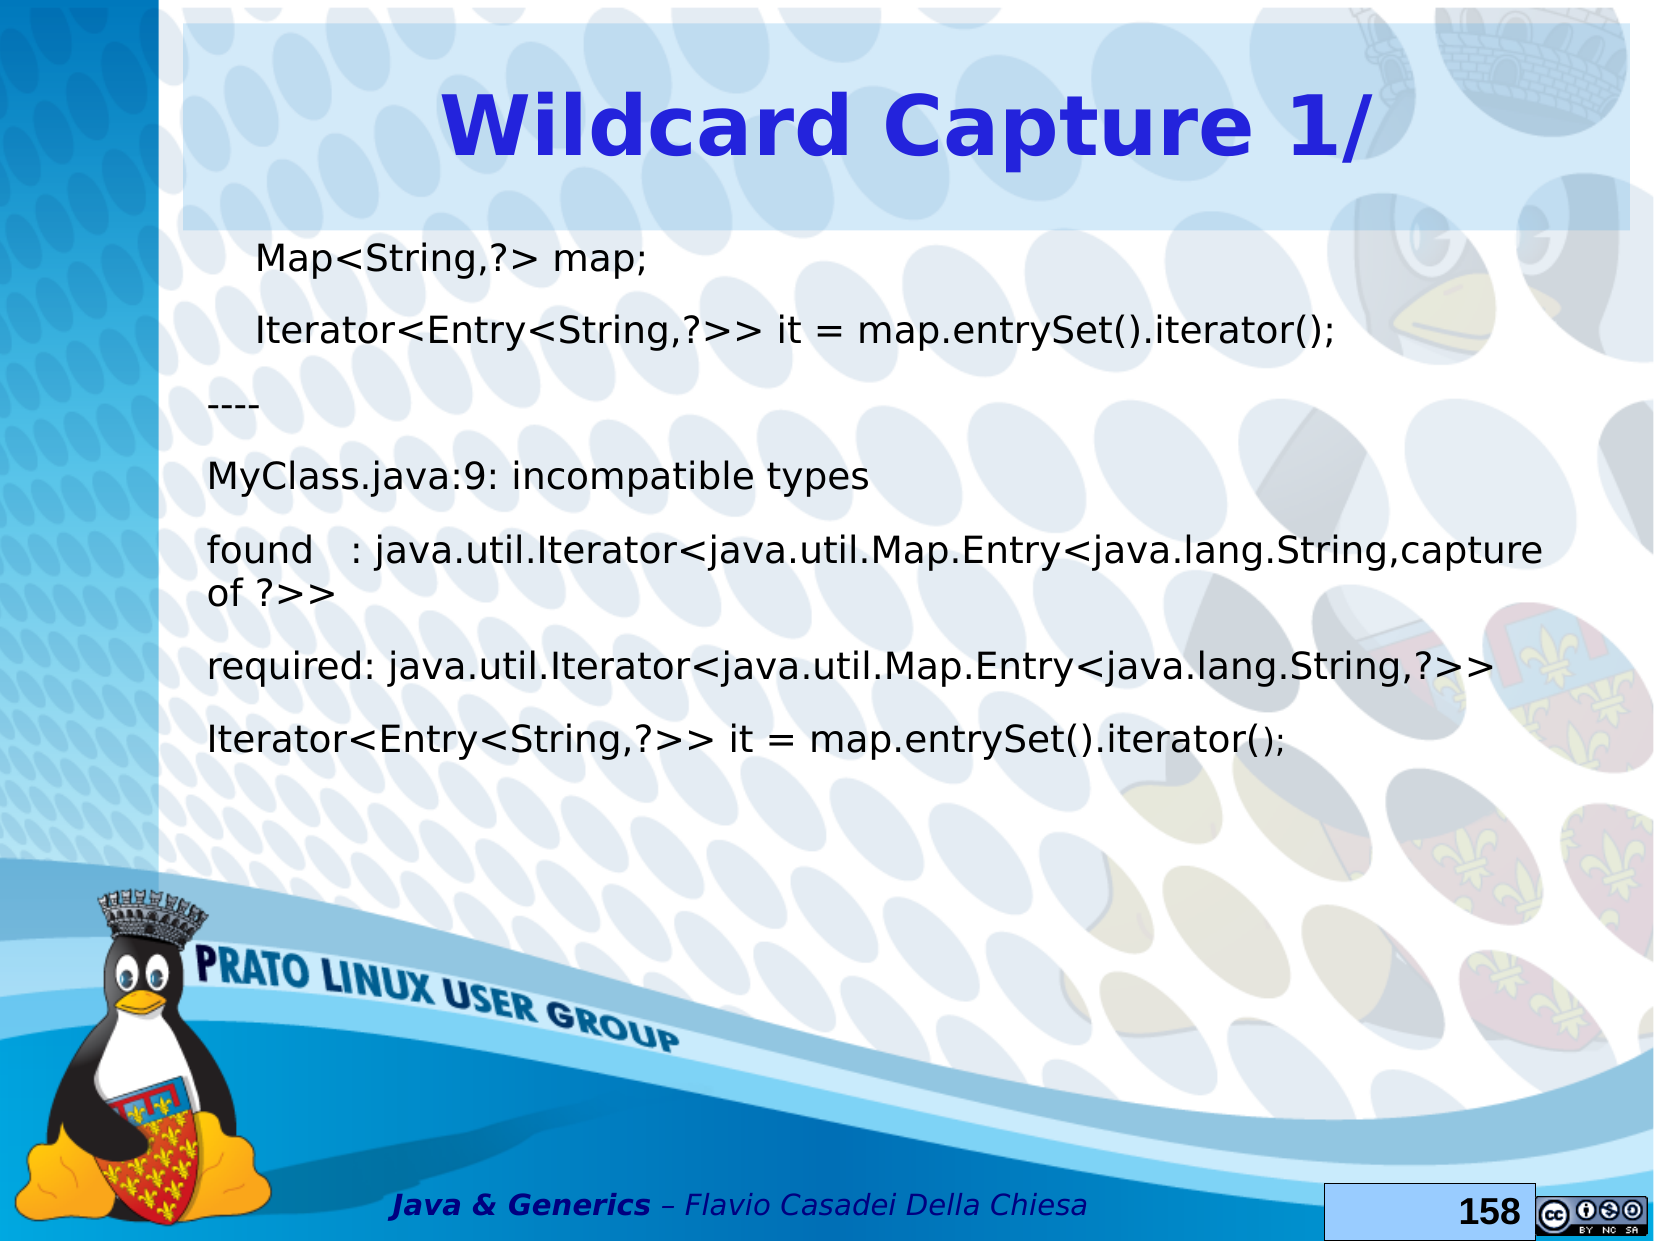

# Wildcard Capture 1/
 Map<String,?> map;
 Iterator<Entry<String,?>> it = map.entrySet().iterator();
----
MyClass.java:9: incompatible types
found : java.util.Iterator<java.util.Map.Entry<java.lang.String,capture of ?>>
required: java.util.Iterator<java.util.Map.Entry<java.lang.String,?>>
Iterator<Entry<String,?>> it = map.entrySet().iterator();